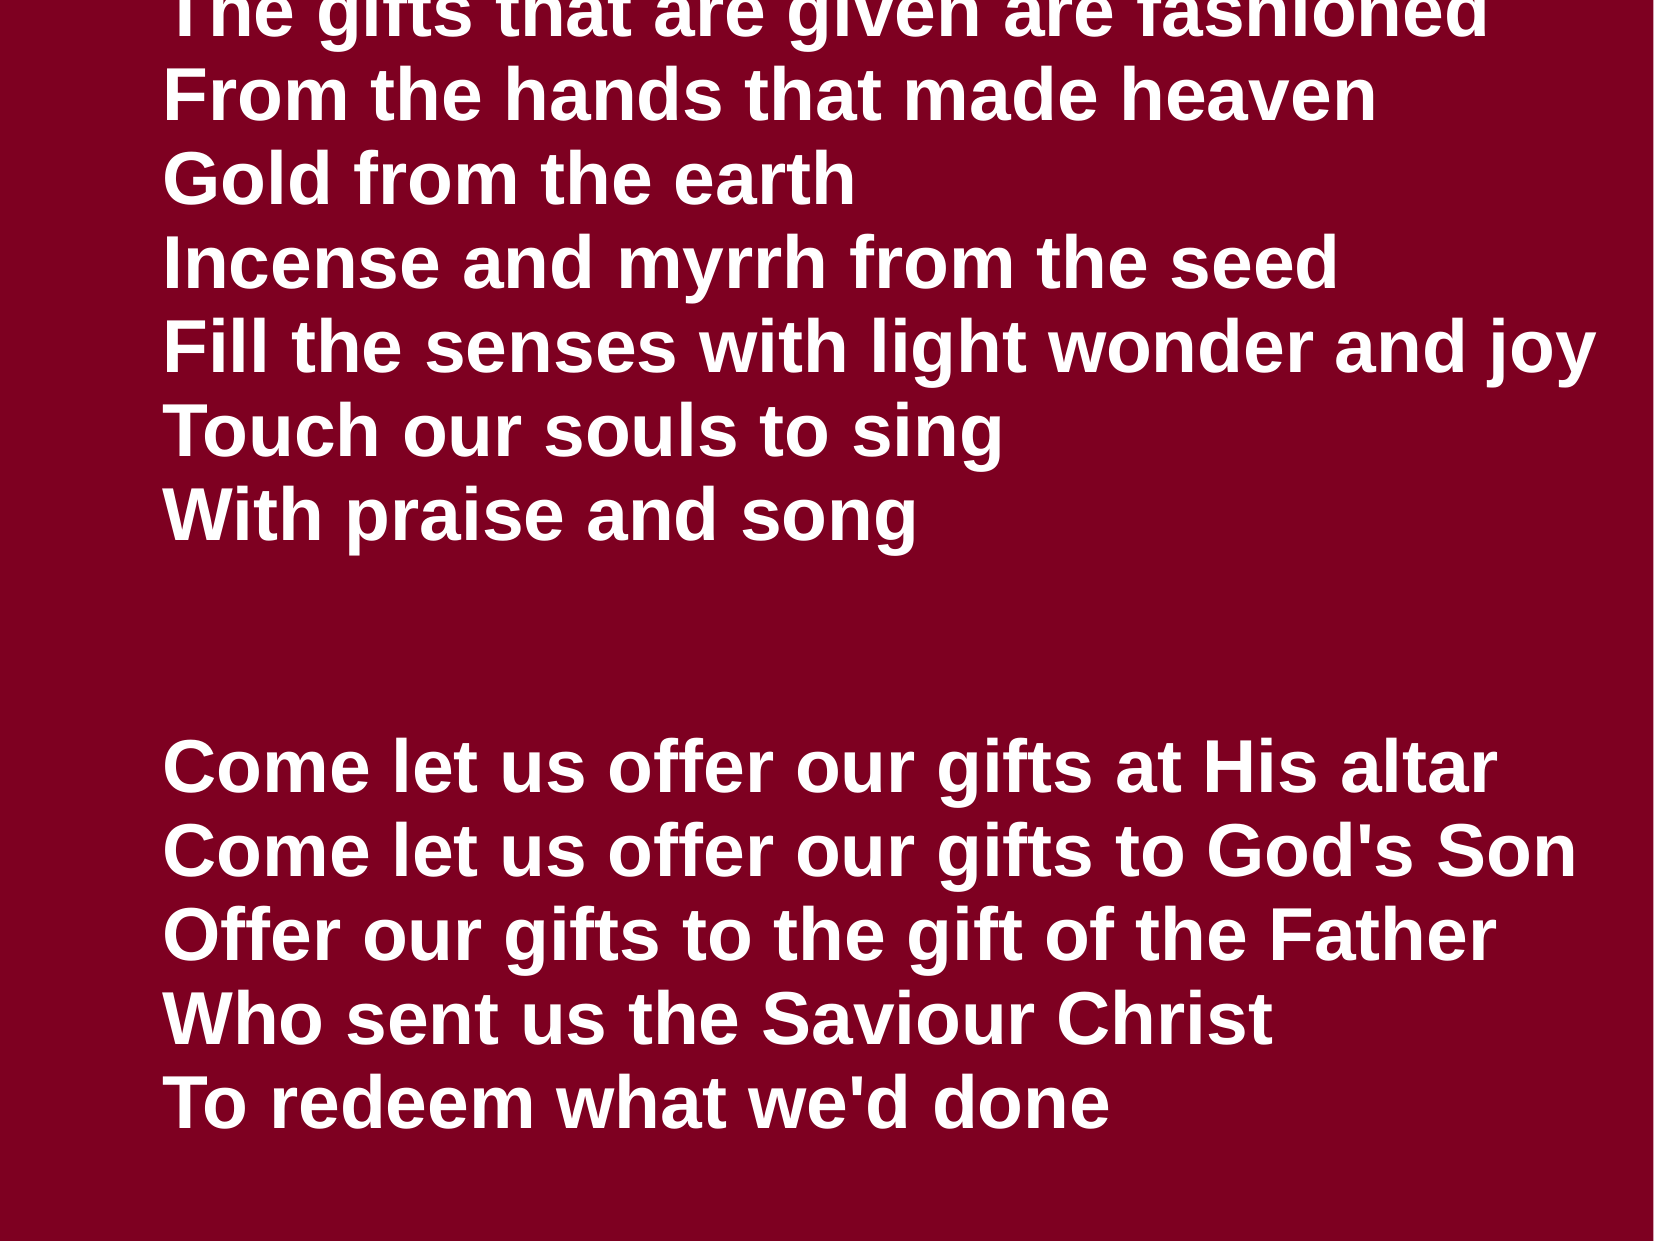

#
		The gifts that are given are fashioned
		From the hands that made heaven
		Gold from the earth
		Incense and myrrh from the seed
		Fill the senses with light wonder and joy
		Touch our souls to sing
		With praise and song
		Come let us offer our gifts at His altar
		Come let us offer our gifts to God's Son
		Offer our gifts to the gift of the Father
		Who sent us the Saviour Christ
		To redeem what we'd done